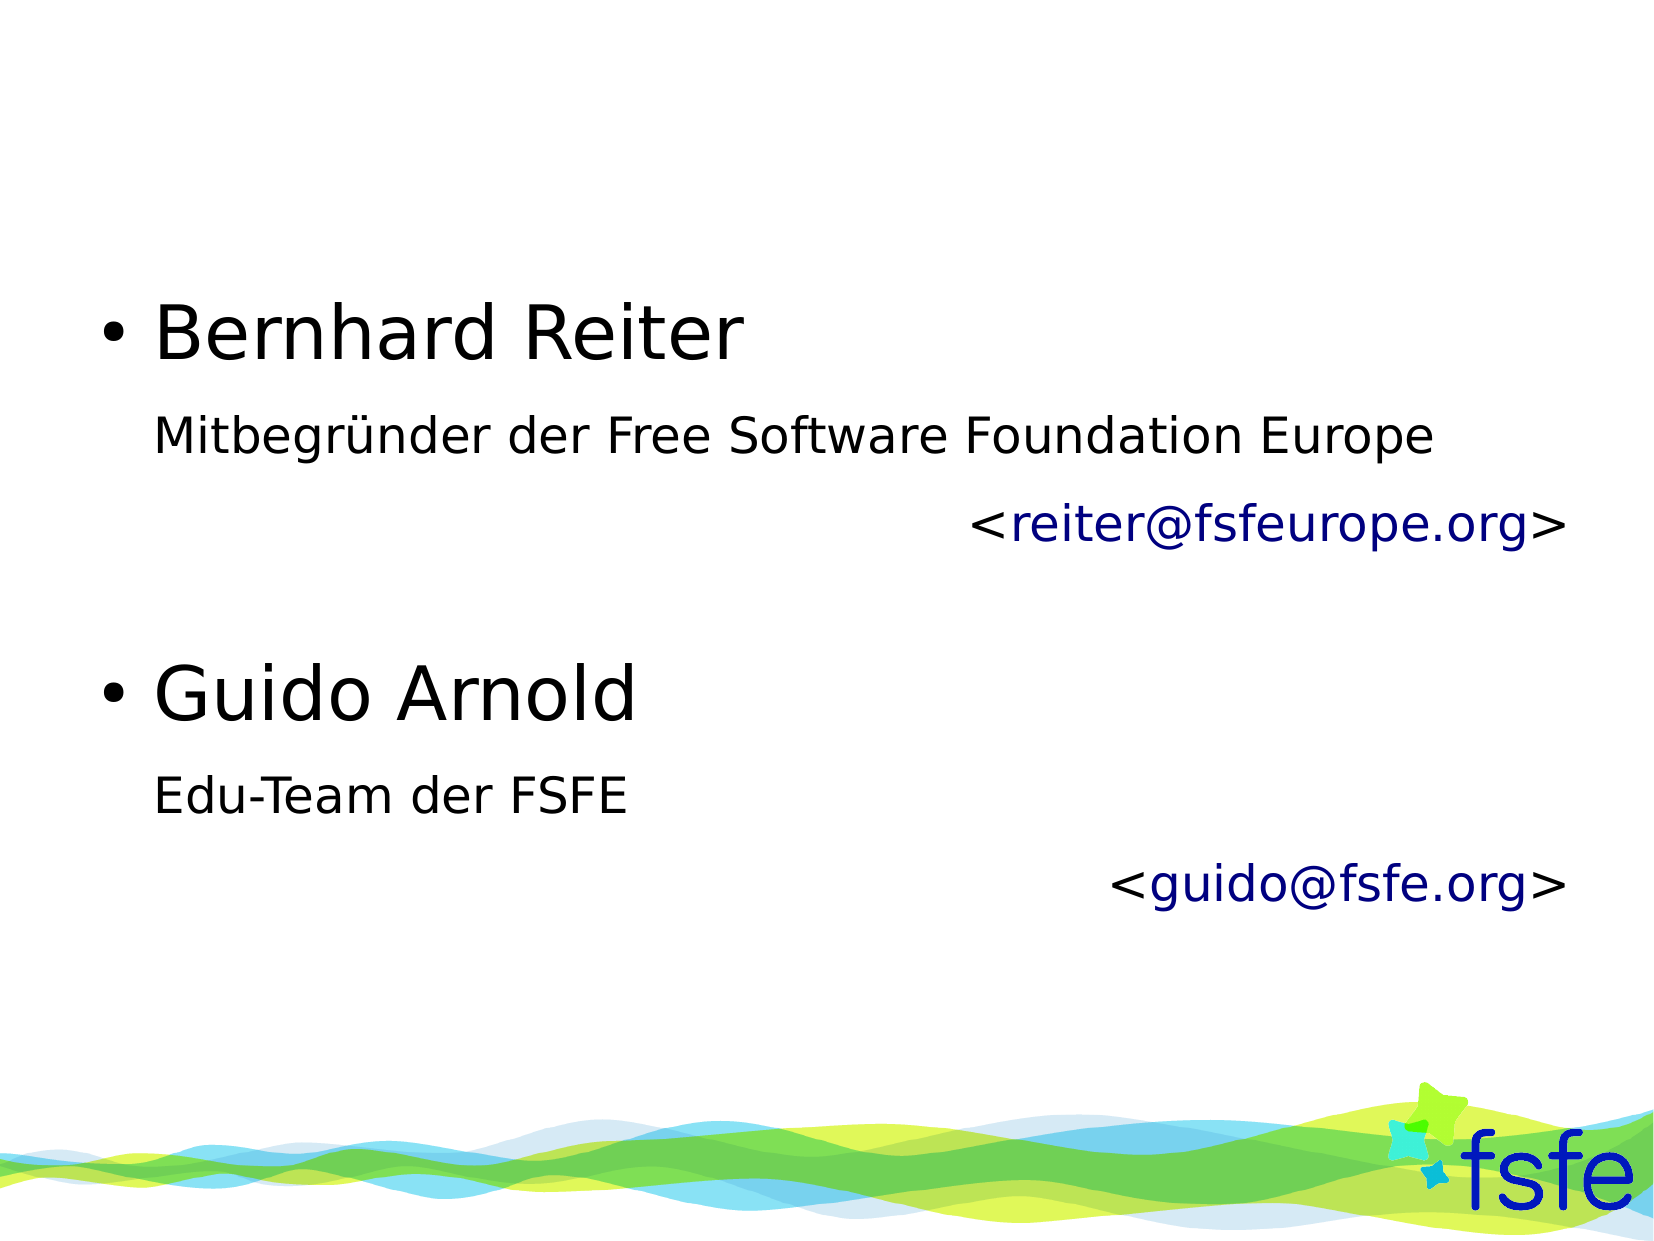

# Bernhard Reiter
Mitbegründer der Free Software Foundation Europe
<reiter@fsfeurope.org>
Guido Arnold
Edu-Team der FSFE
<guido@fsfe.org>